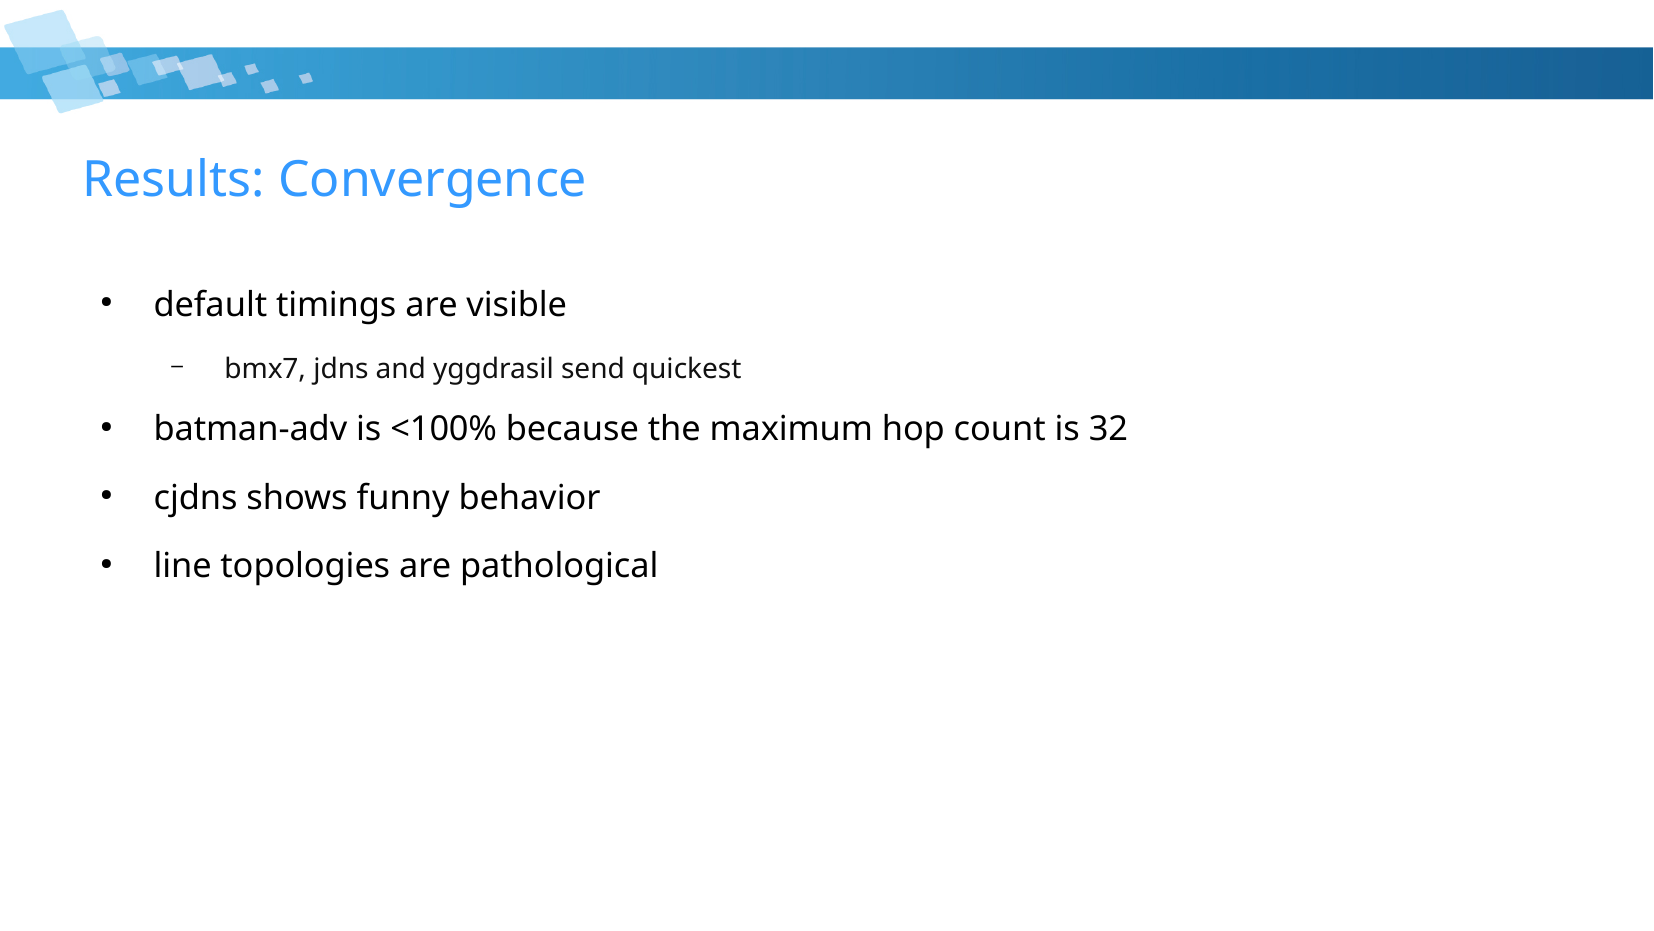

# Results: Convergence
default timings are visible
bmx7, jdns and yggdrasil send quickest
batman-adv is <100% because the maximum hop count is 32
cjdns shows funny behavior
line topologies are pathological